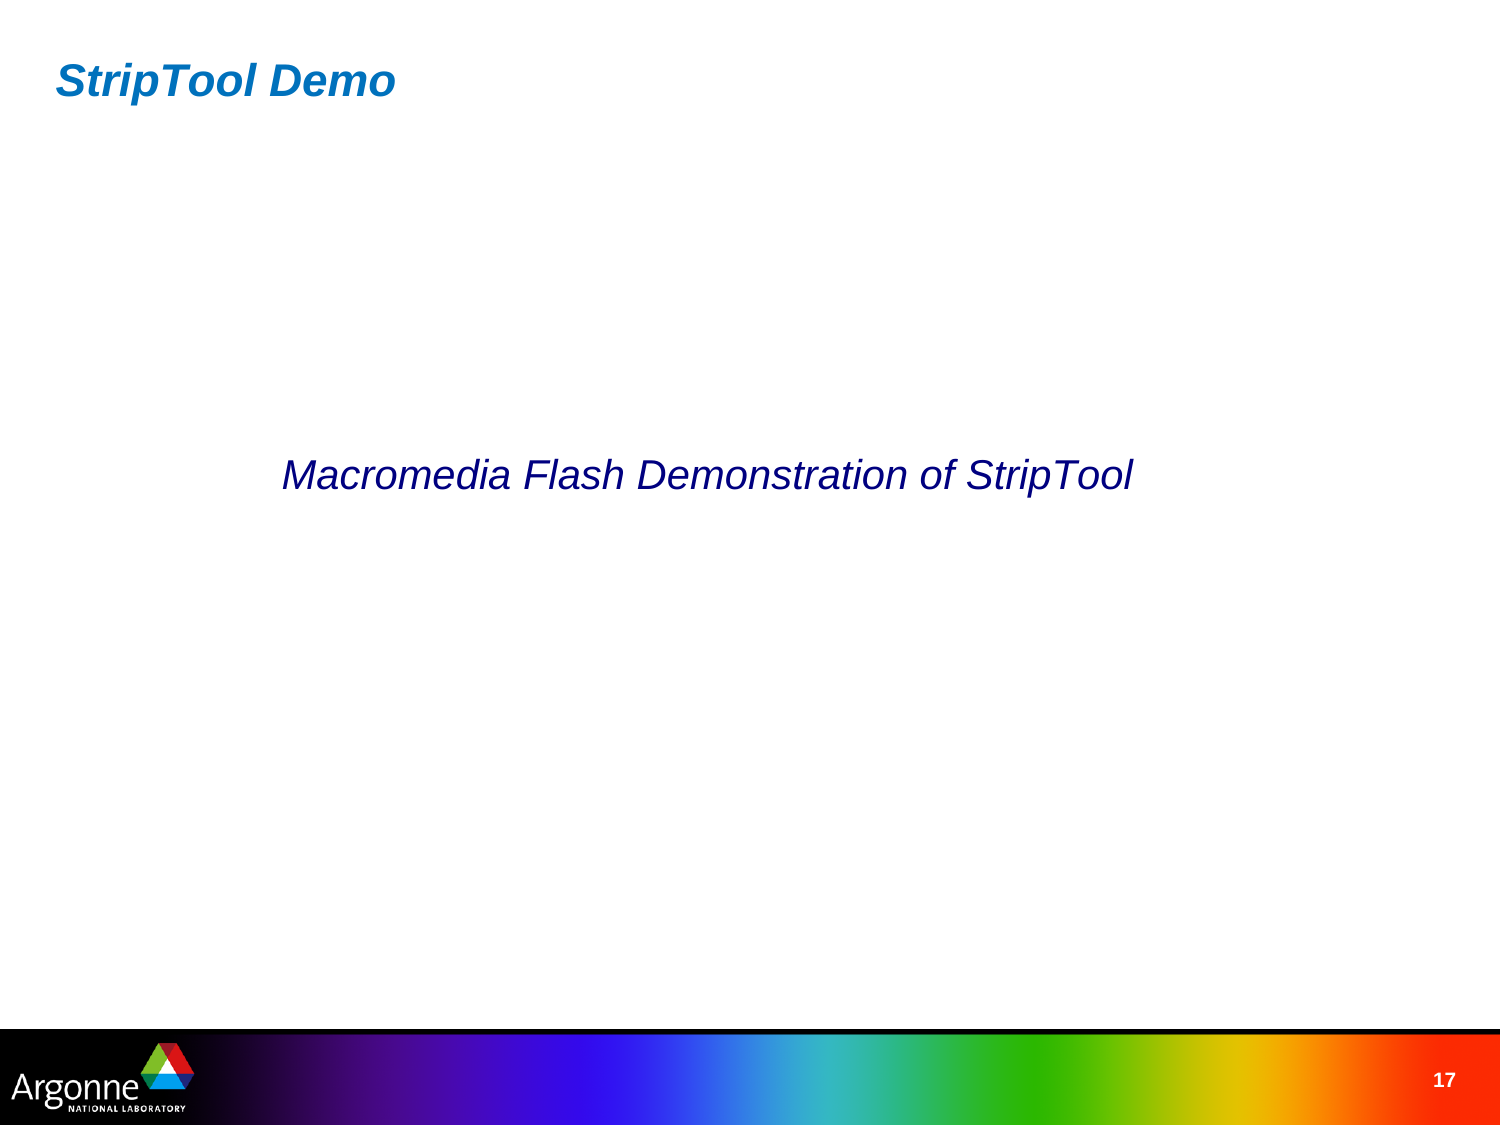

# StripTool Demo
Macromedia Flash Demonstration of StripTool
17